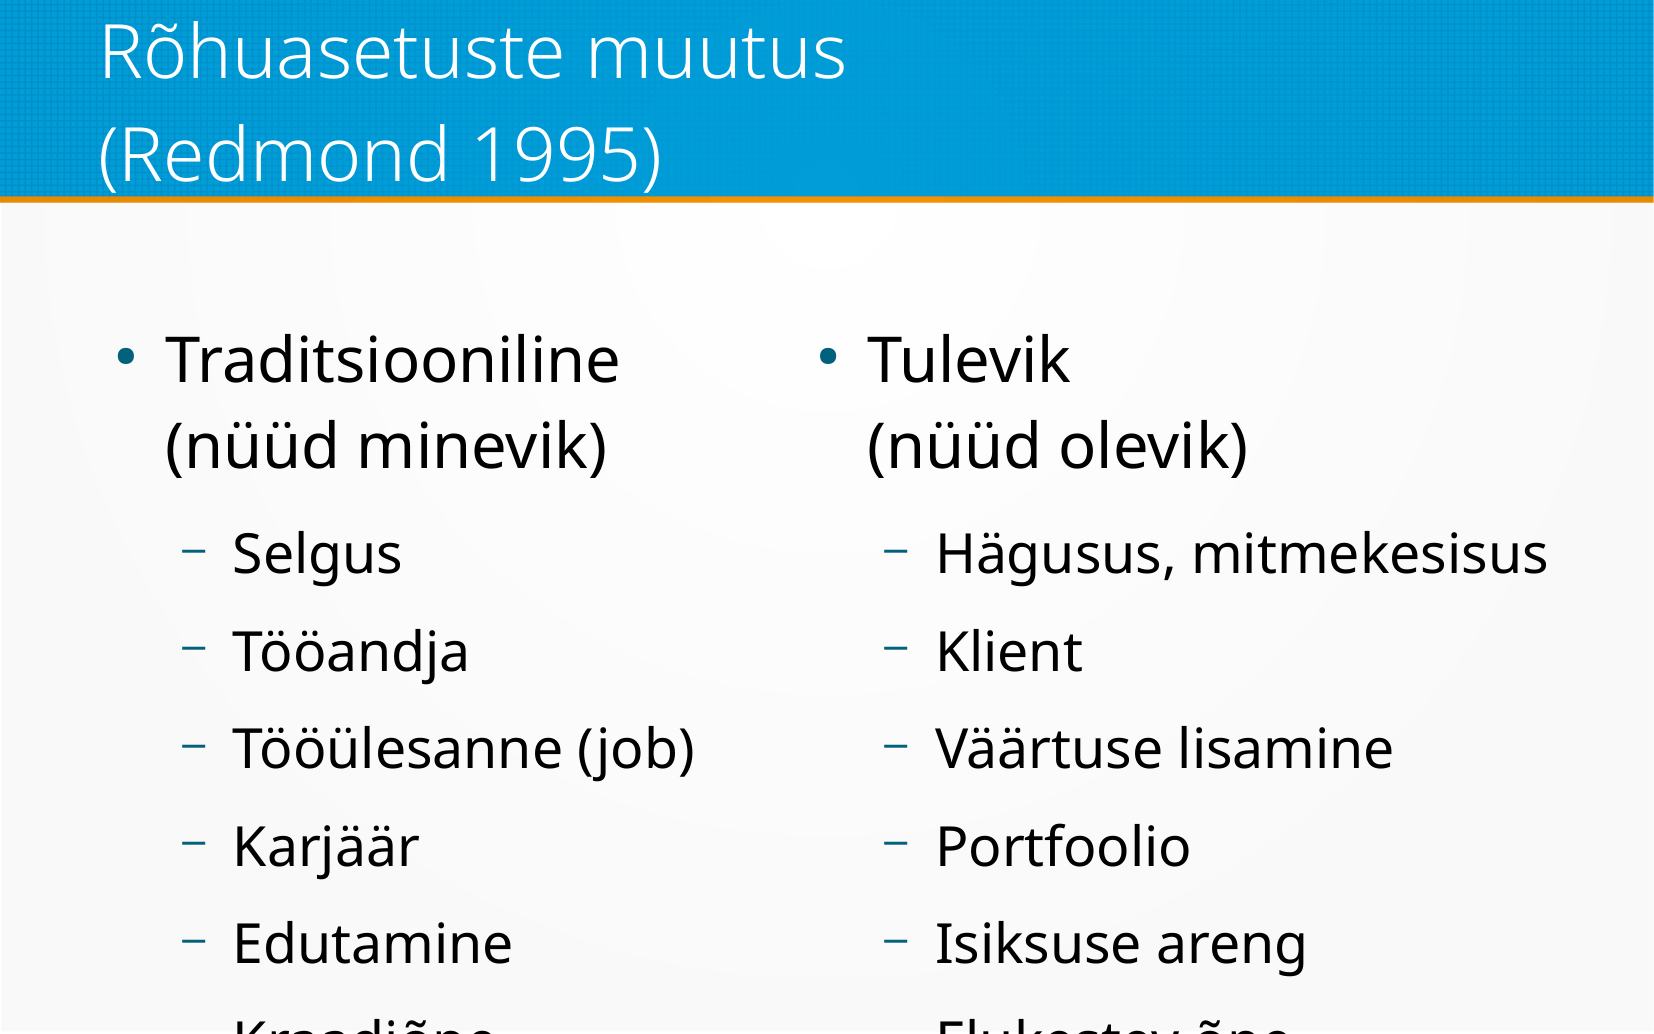

# Rõhuasetuste muutus (Redmond 1995)
Traditsiooniline
(nüüd minevik)
Selgus
Tööandja
Tööülesanne (job)
Karjäär
Edutamine
Kraadiõpe
Tulevik
(nüüd olevik)
Hägusus, mitmekesisus
Klient
Väärtuse lisamine
Portfoolio
Isiksuse areng
Elukestev õpe